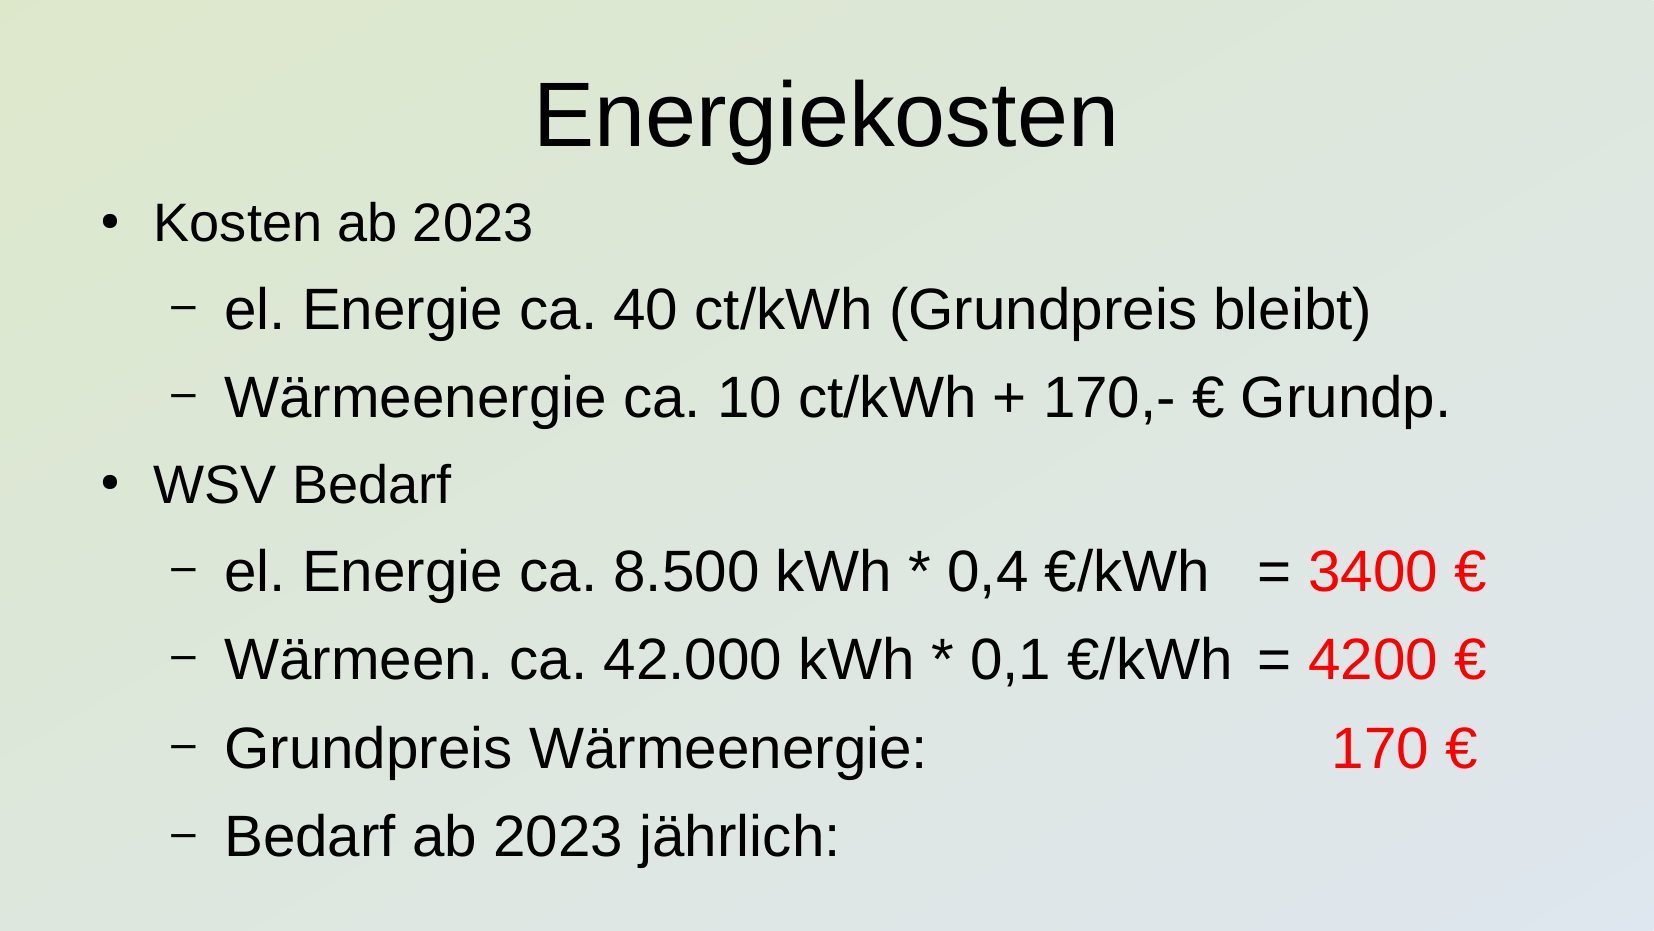

# Energiekosten
Kosten ab 2023
el. Energie ca. 40 ct/kWh (Grundpreis bleibt)
Wärmeenergie ca. 10 ct/kWh + 170,- € Grundp.
WSV Bedarf
el. Energie ca. 8.500 kWh * 0,4 €/kWh 	= 3400 €
Wärmeen. ca. 42.000 kWh * 0,1 €/kWh 	= 4200 €
Grundpreis Wärmeenergie:						170 €
Bedarf ab 2023 jährlich: